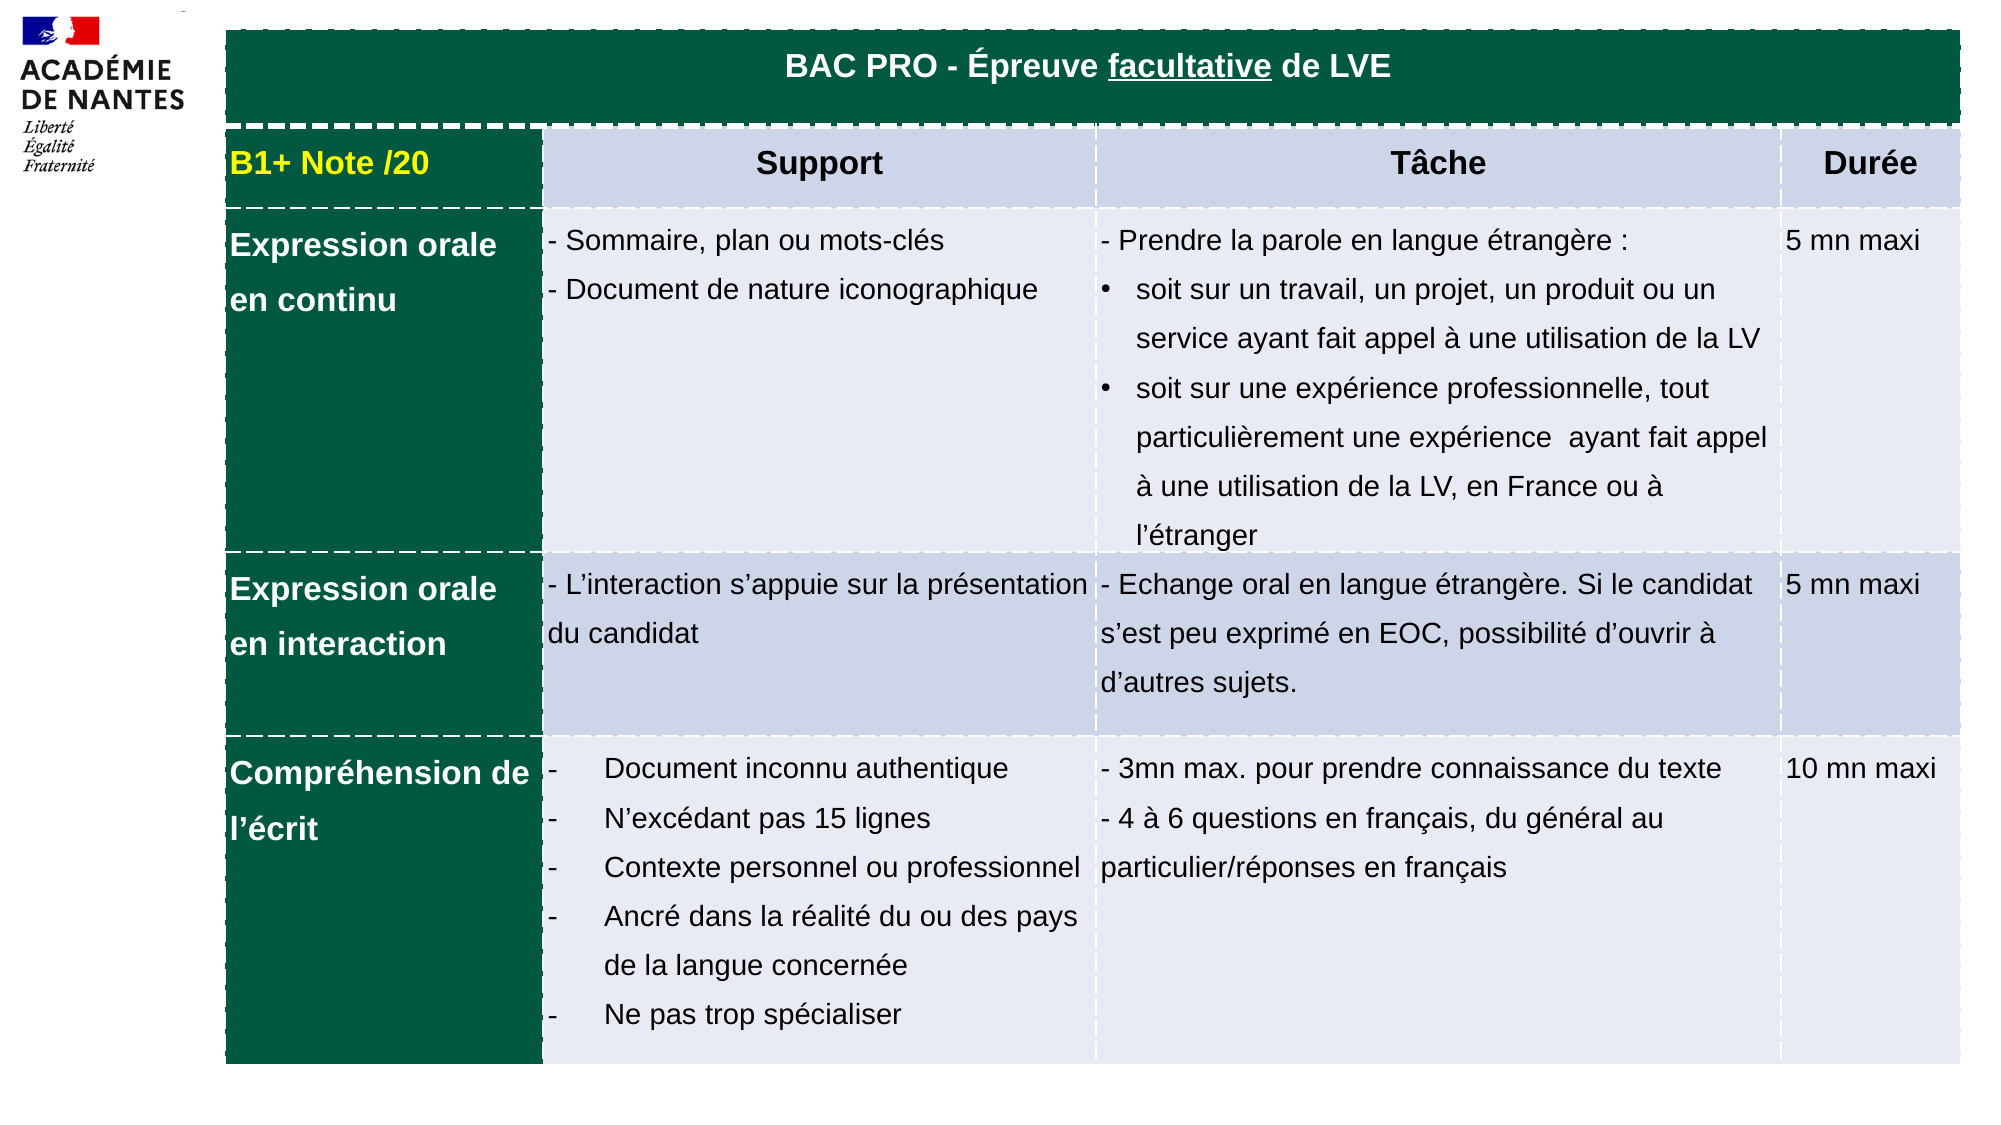

| BAC PRO - Épreuve facultative de LVE | | | |
| --- | --- | --- | --- |
| B1+ Note /20 | Support | Tâche | Durée |
| Expression orale en continu | - Sommaire, plan ou mots-clés - Document de nature iconographique | - Prendre la parole en langue étrangère : soit sur un travail, un projet, un produit ou un service ayant fait appel à une utilisation de la LV soit sur une expérience professionnelle, tout particulièrement une expérience ayant fait appel à une utilisation de la LV, en France ou à l’étranger | 5 mn maxi |
| Expression orale en interaction | - L’interaction s’appuie sur la présentation du candidat | - Echange oral en langue étrangère. Si le candidat s’est peu exprimé en EOC, possibilité d’ouvrir à d’autres sujets. | 5 mn maxi |
| Compréhension de l’écrit | Document inconnu authentique N’excédant pas 15 lignes Contexte personnel ou professionnel Ancré dans la réalité du ou des pays de la langue concernée Ne pas trop spécialiser | - 3mn max. pour prendre connaissance du texte - 4 à 6 questions en français, du général au particulier/réponses en français | 10 mn maxi |